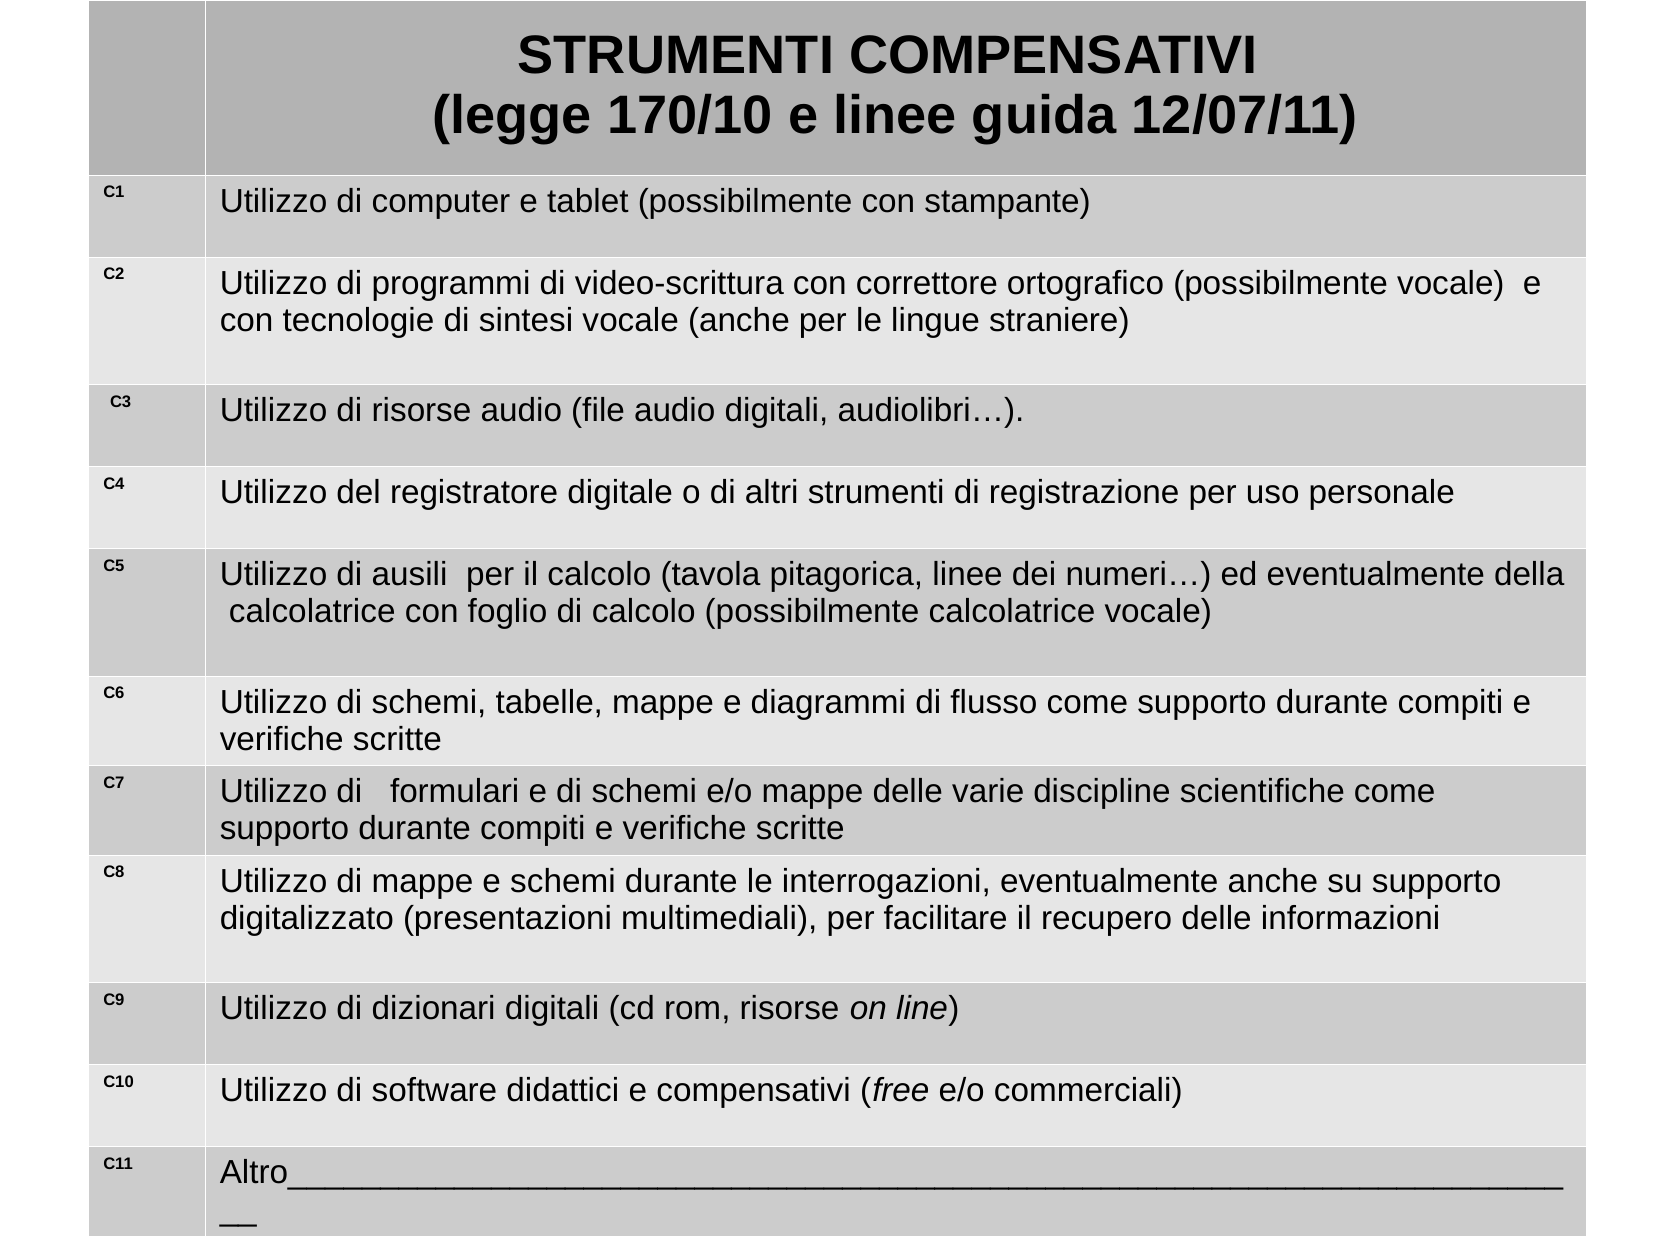

| | STRUMENTI COMPENSATIVI (legge 170/10 e linee guida 12/07/11) |
| --- | --- |
| C1 | Utilizzo di computer e tablet (possibilmente con stampante) |
| C2 | Utilizzo di programmi di video-scrittura con correttore ortografico (possibilmente vocale) e con tecnologie di sintesi vocale (anche per le lingue straniere) |
| C3 | Utilizzo di risorse audio (file audio digitali, audiolibri…). |
| C4 | Utilizzo del registratore digitale o di altri strumenti di registrazione per uso personale |
| C5 | Utilizzo di ausili per il calcolo (tavola pitagorica, linee dei numeri…) ed eventualmente della calcolatrice con foglio di calcolo (possibilmente calcolatrice vocale) |
| C6 | Utilizzo di schemi, tabelle, mappe e diagrammi di flusso come supporto durante compiti e verifiche scritte |
| C7 | Utilizzo di formulari e di schemi e/o mappe delle varie discipline scientifiche come supporto durante compiti e verifiche scritte |
| C8 | Utilizzo di mappe e schemi durante le interrogazioni, eventualmente anche su supporto digitalizzato (presentazioni multimediali), per facilitare il recupero delle informazioni |
| C9 | Utilizzo di dizionari digitali (cd rom, risorse on line) |
| C10 | Utilizzo di software didattici e compensativi (free e/o commerciali) |
| C11 | Altro\_\_\_\_\_\_\_\_\_\_\_\_\_\_\_\_\_\_\_\_\_\_\_\_\_\_\_\_\_\_\_\_\_\_\_\_\_\_\_\_\_\_\_\_\_\_\_\_\_\_\_\_\_\_\_\_\_\_\_\_\_\_\_\_\_\_\_\_\_\_\_ |